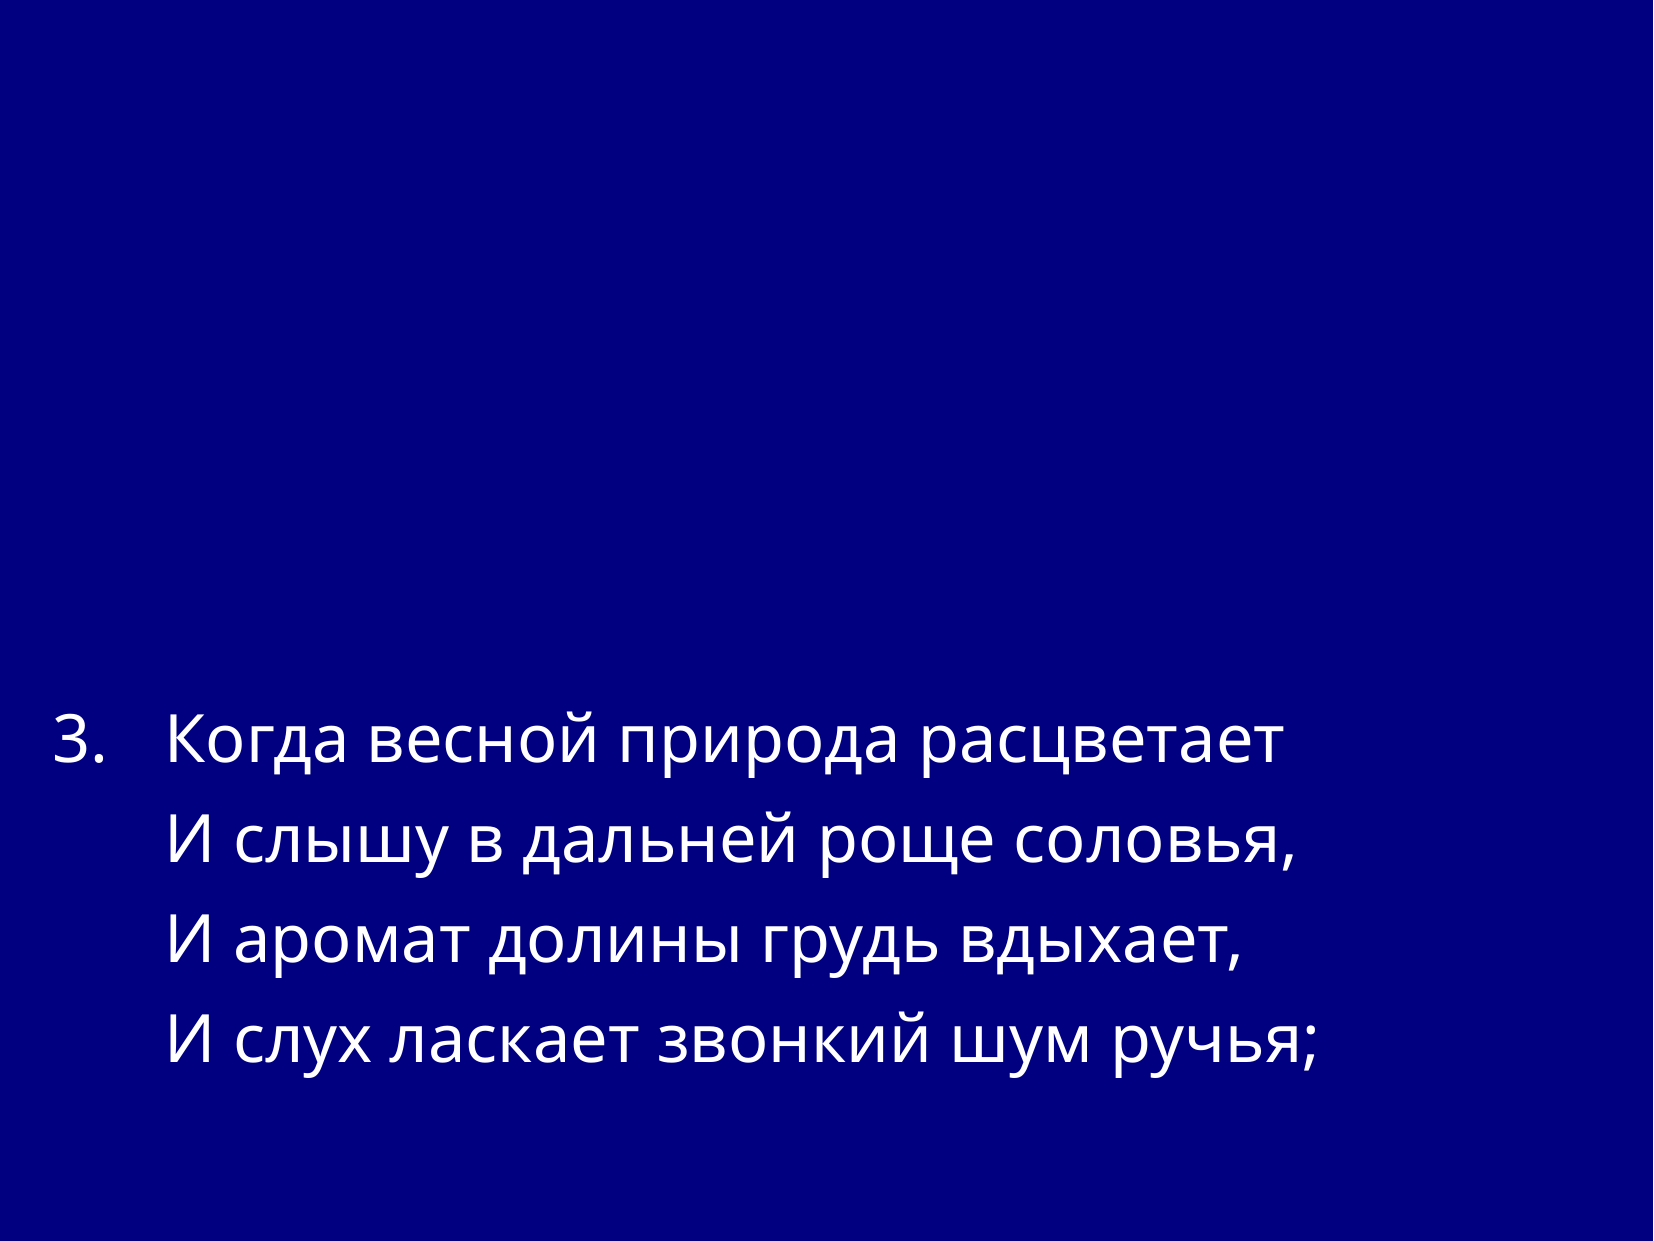

3.	Когда весной природа расцветает
	И слышу в дальней роще соловья,
	И аромат долины грудь вдыхает,
	И слух ласкает звонкий шум ручья;